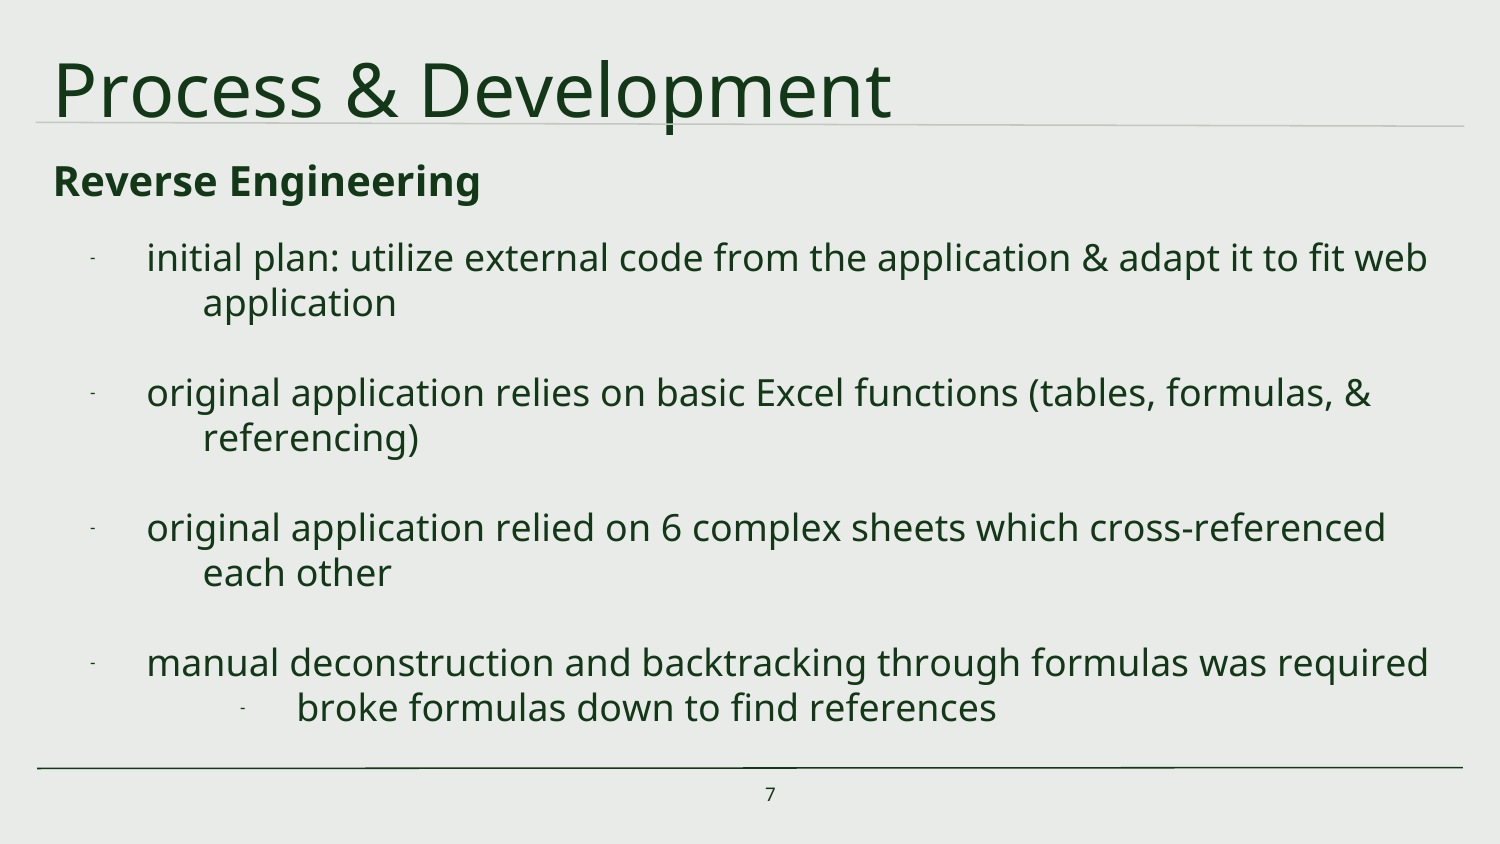

Process & Development
Reverse Engineering
initial plan: utilize external code from the application & adapt it to fit web application
original application relies on basic Excel functions (tables, formulas, & referencing)
original application relied on 6 complex sheets which cross-referenced each other
manual deconstruction and backtracking through formulas was required
broke formulas down to find references
# 7